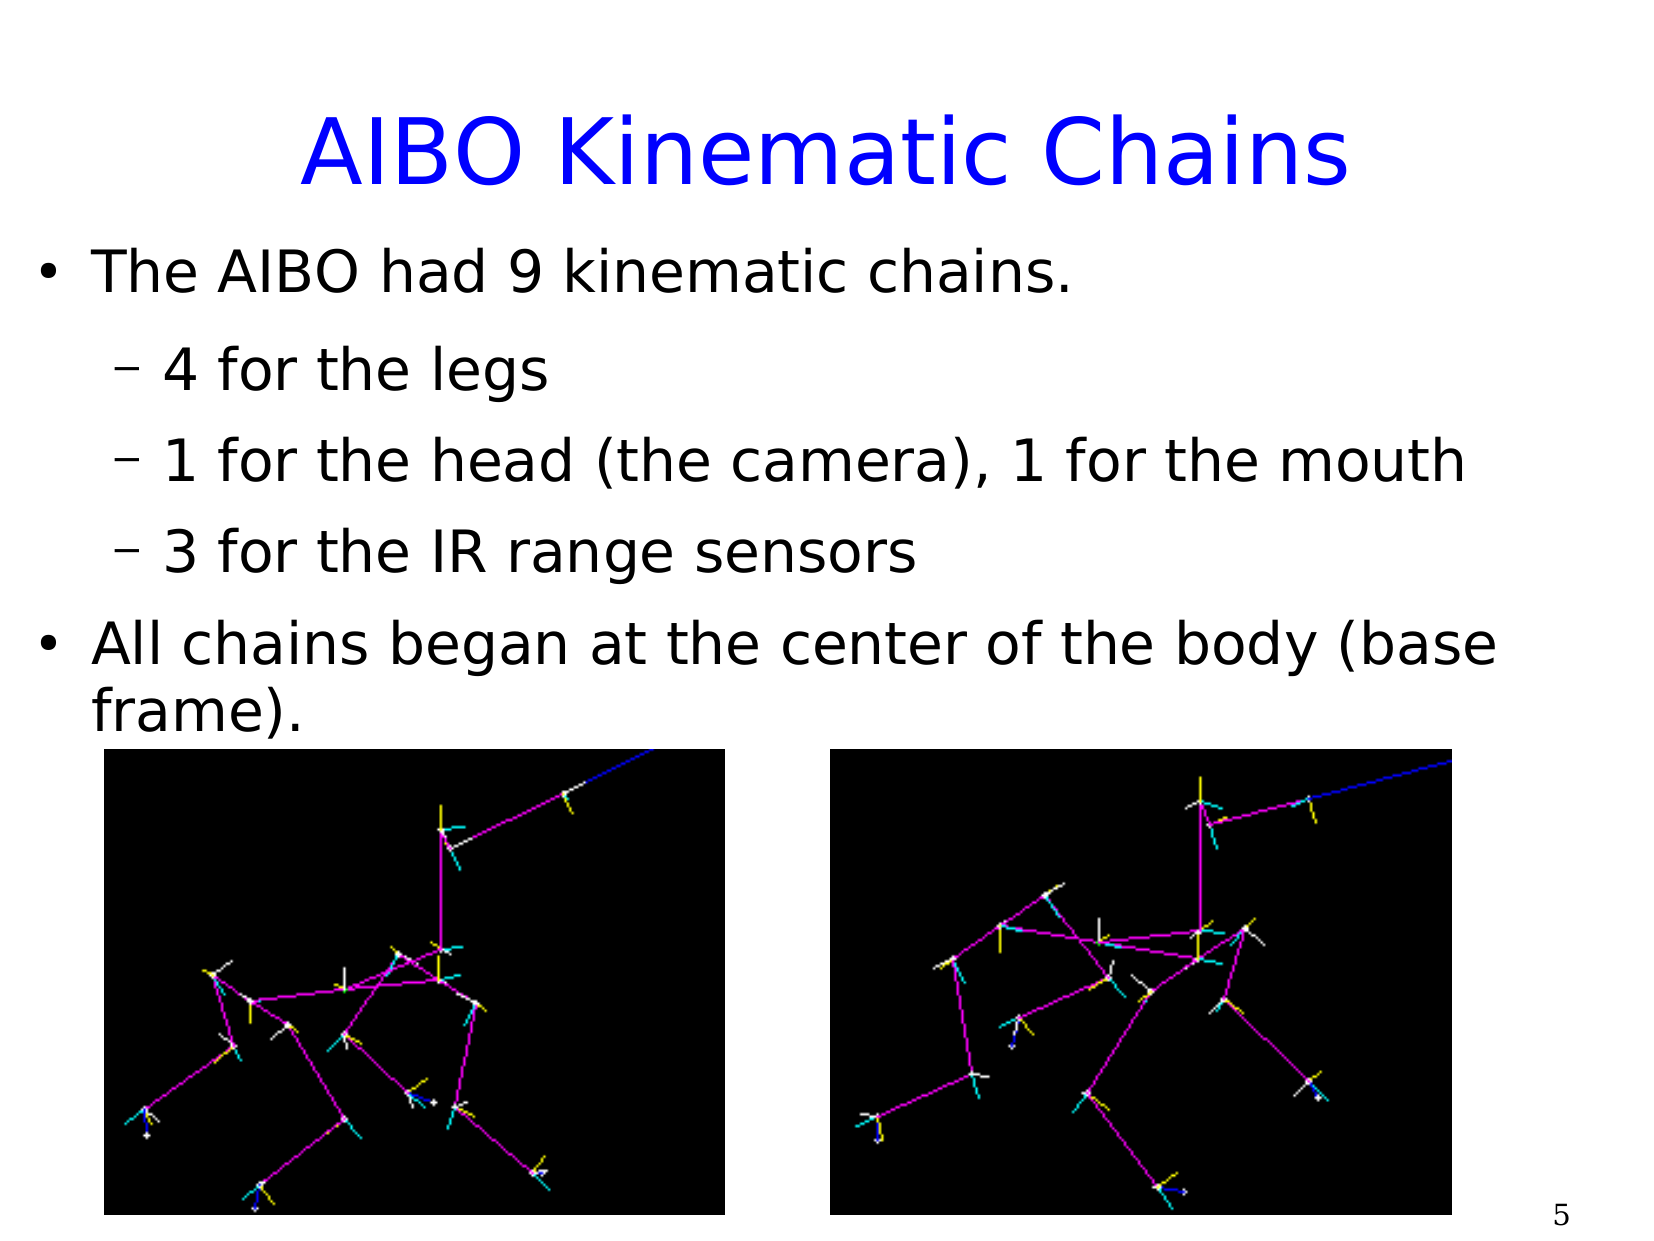

# AIBO Kinematic Chains
The AIBO had 9 kinematic chains.
4 for the legs
1 for the head (the camera), 1 for the mouth
3 for the IR range sensors
All chains began at the center of the body (base frame).
5